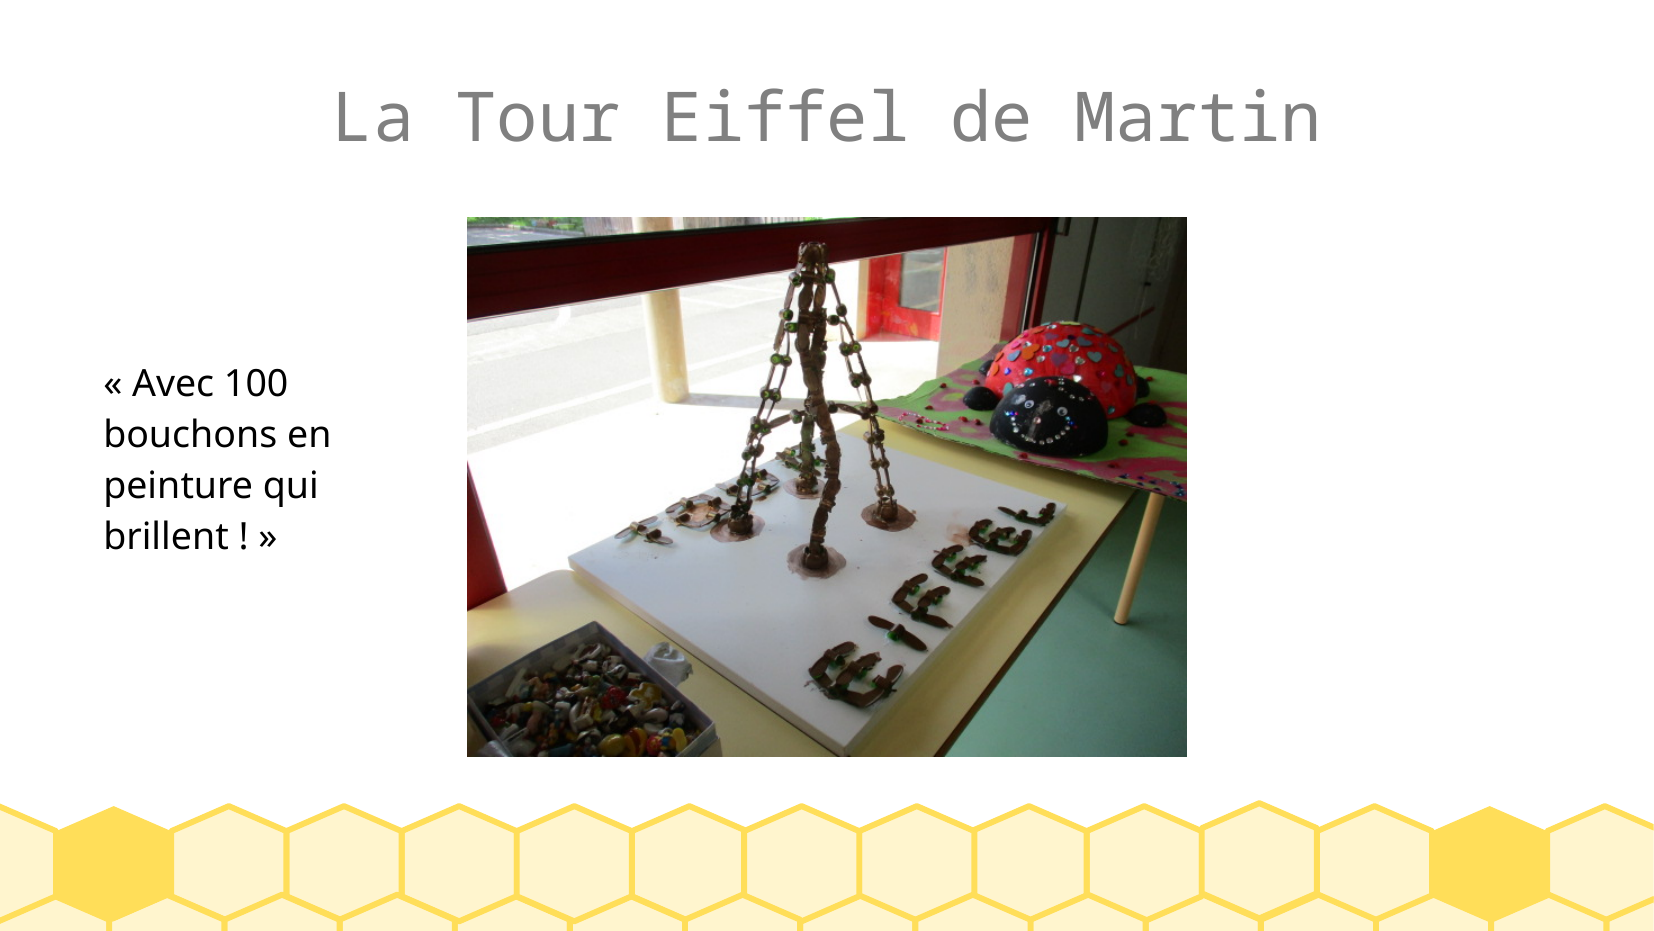

# La Tour Eiffel de Martin
« Avec 100 bouchons en peinture qui brillent ! »